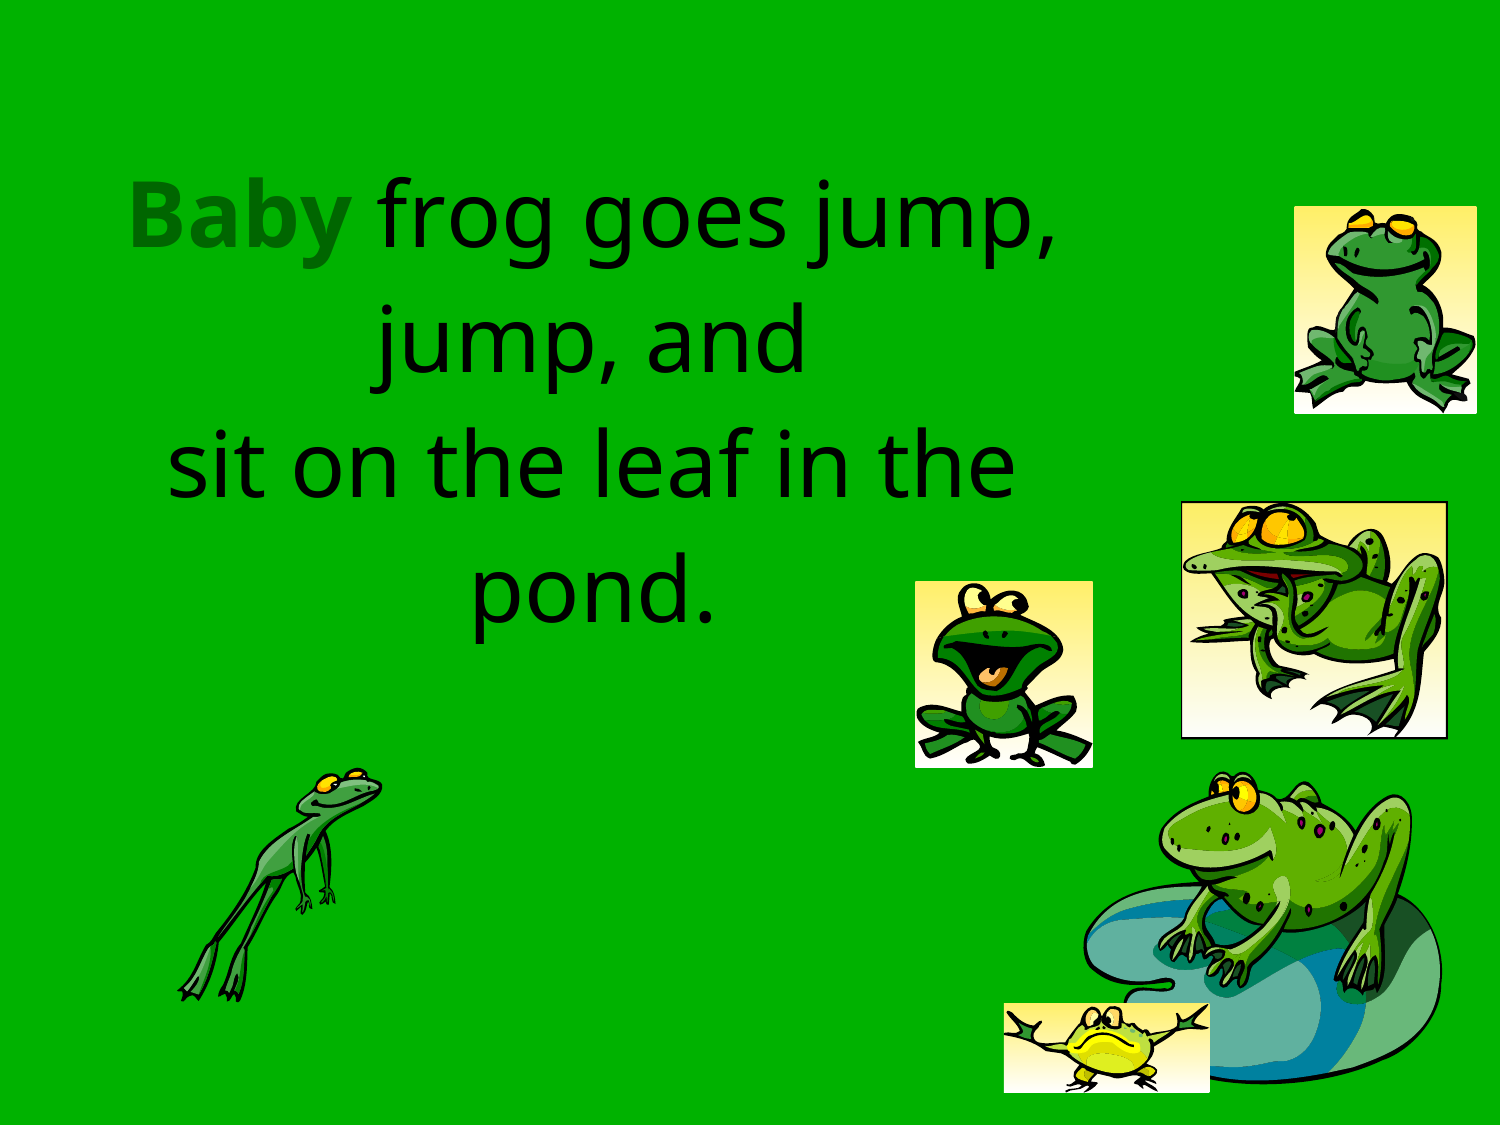

# Baby frog goes jump, jump, and sit on the leaf in the pond.